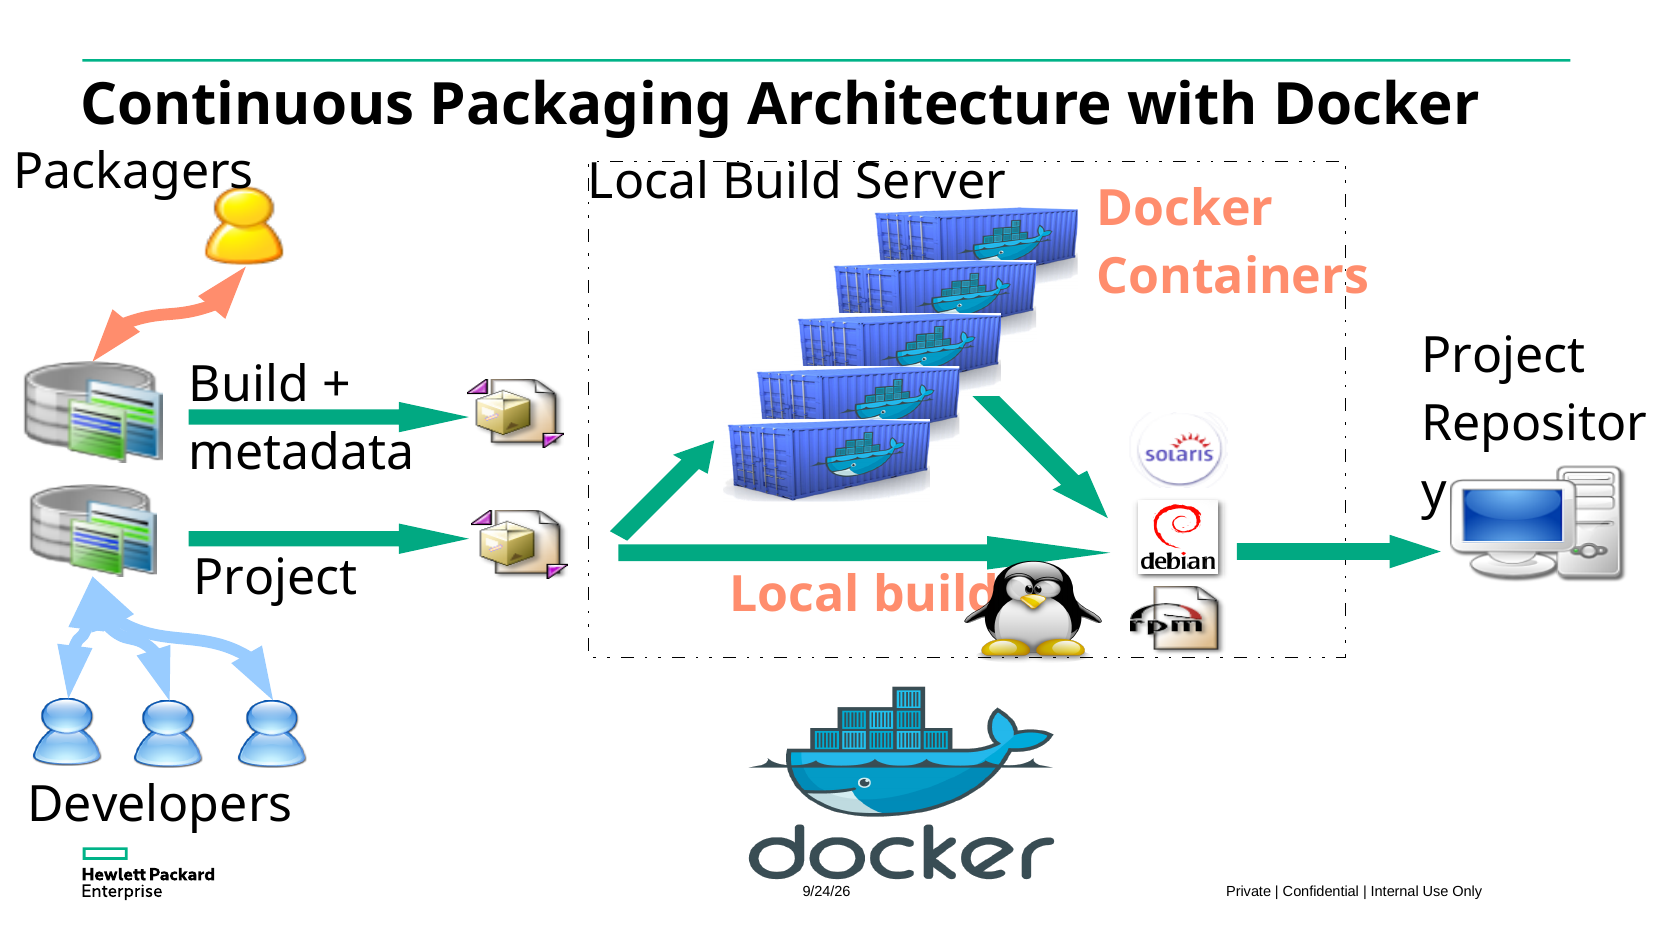

# Continuous Packaging Architecture with Docker
Packagers
Local Build Server
Docker Containers
Project Repository
Build +
metadata
Project
Local build
Developers